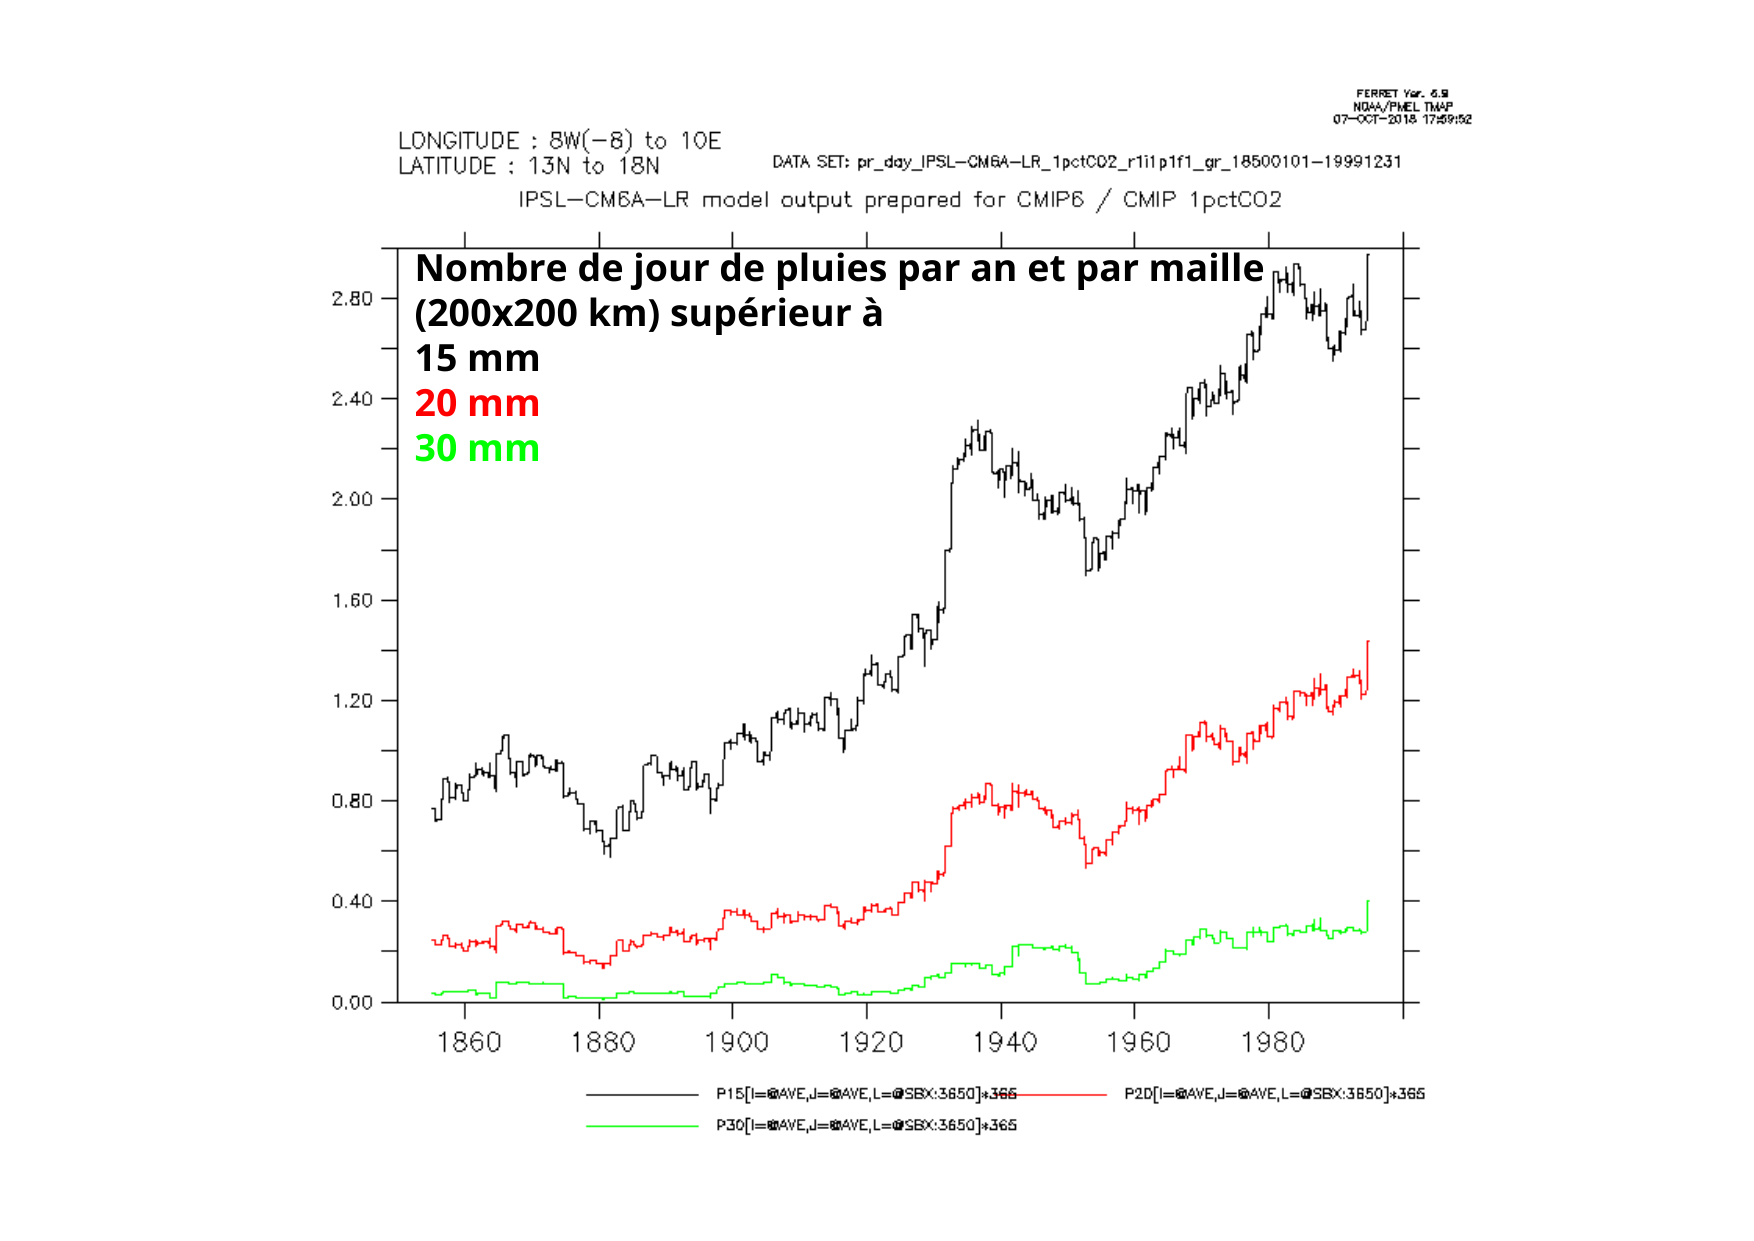

Nombre de jour de pluies par an et par maille
(200x200 km) supérieur à
15 mm
20 mm
30 mm